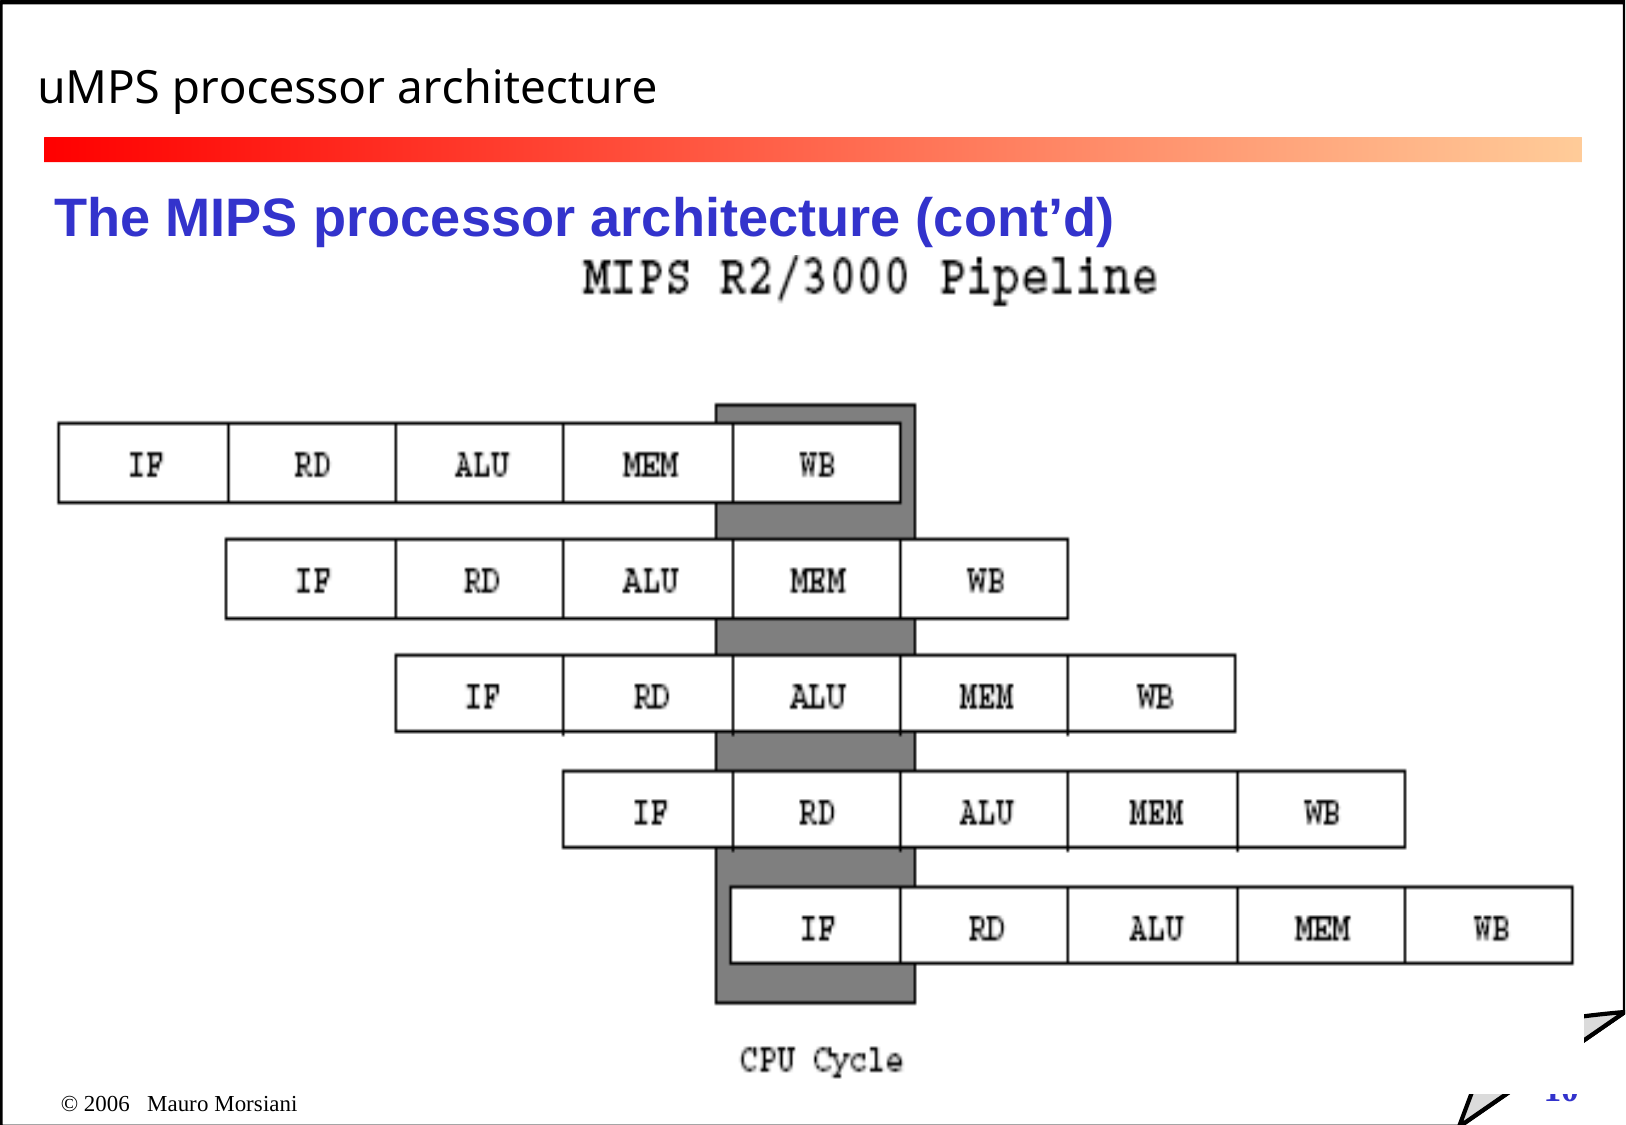

# uMPS processor architecture
The MIPS processor architecture (cont’d)